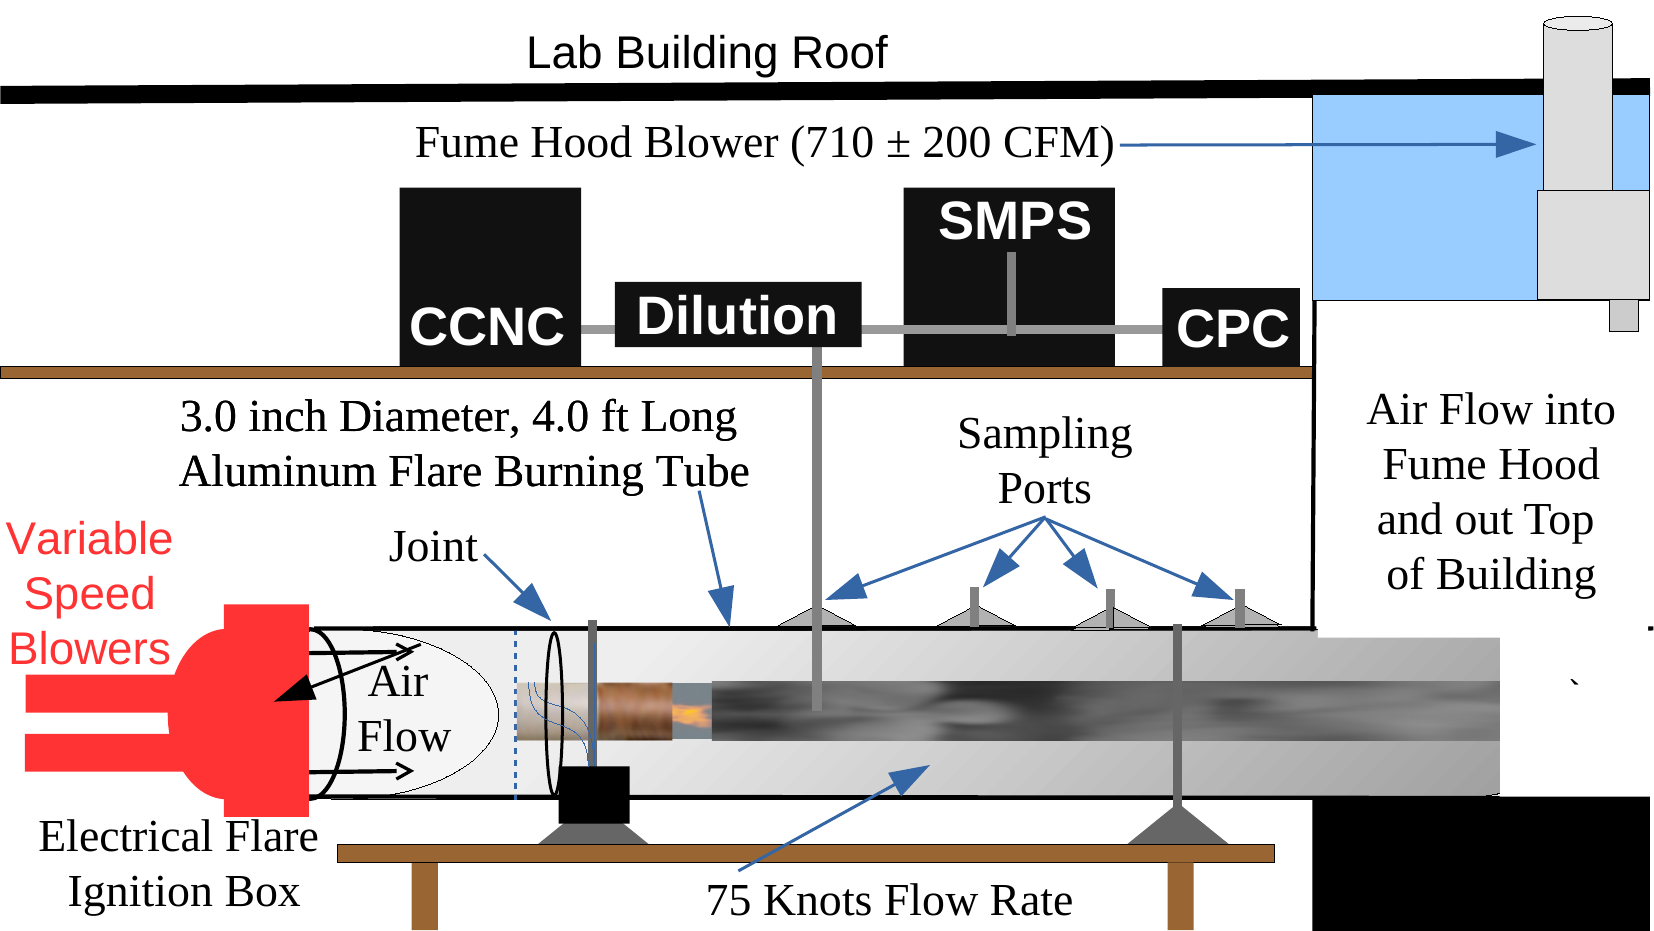

Lab Building Roof
Fume Hood Blower (710 ± 200 CFM)
 SMPS
Dilution
CCNC
CPC
Air Flow into
Fume Hood
and out Top
of Building
3.0 inch Diameter, 4.0 ft Long
Aluminum Flare Burning Tube
3.0 inch Diameter, 4.0 ft Long
Aluminum Flare Burning Tube
Sampling
Ports
Variable
Speed
Blowers
Joint
`
 Air
Flow
Electrical Flare
Ignition Box
75 Knots Flow Rate